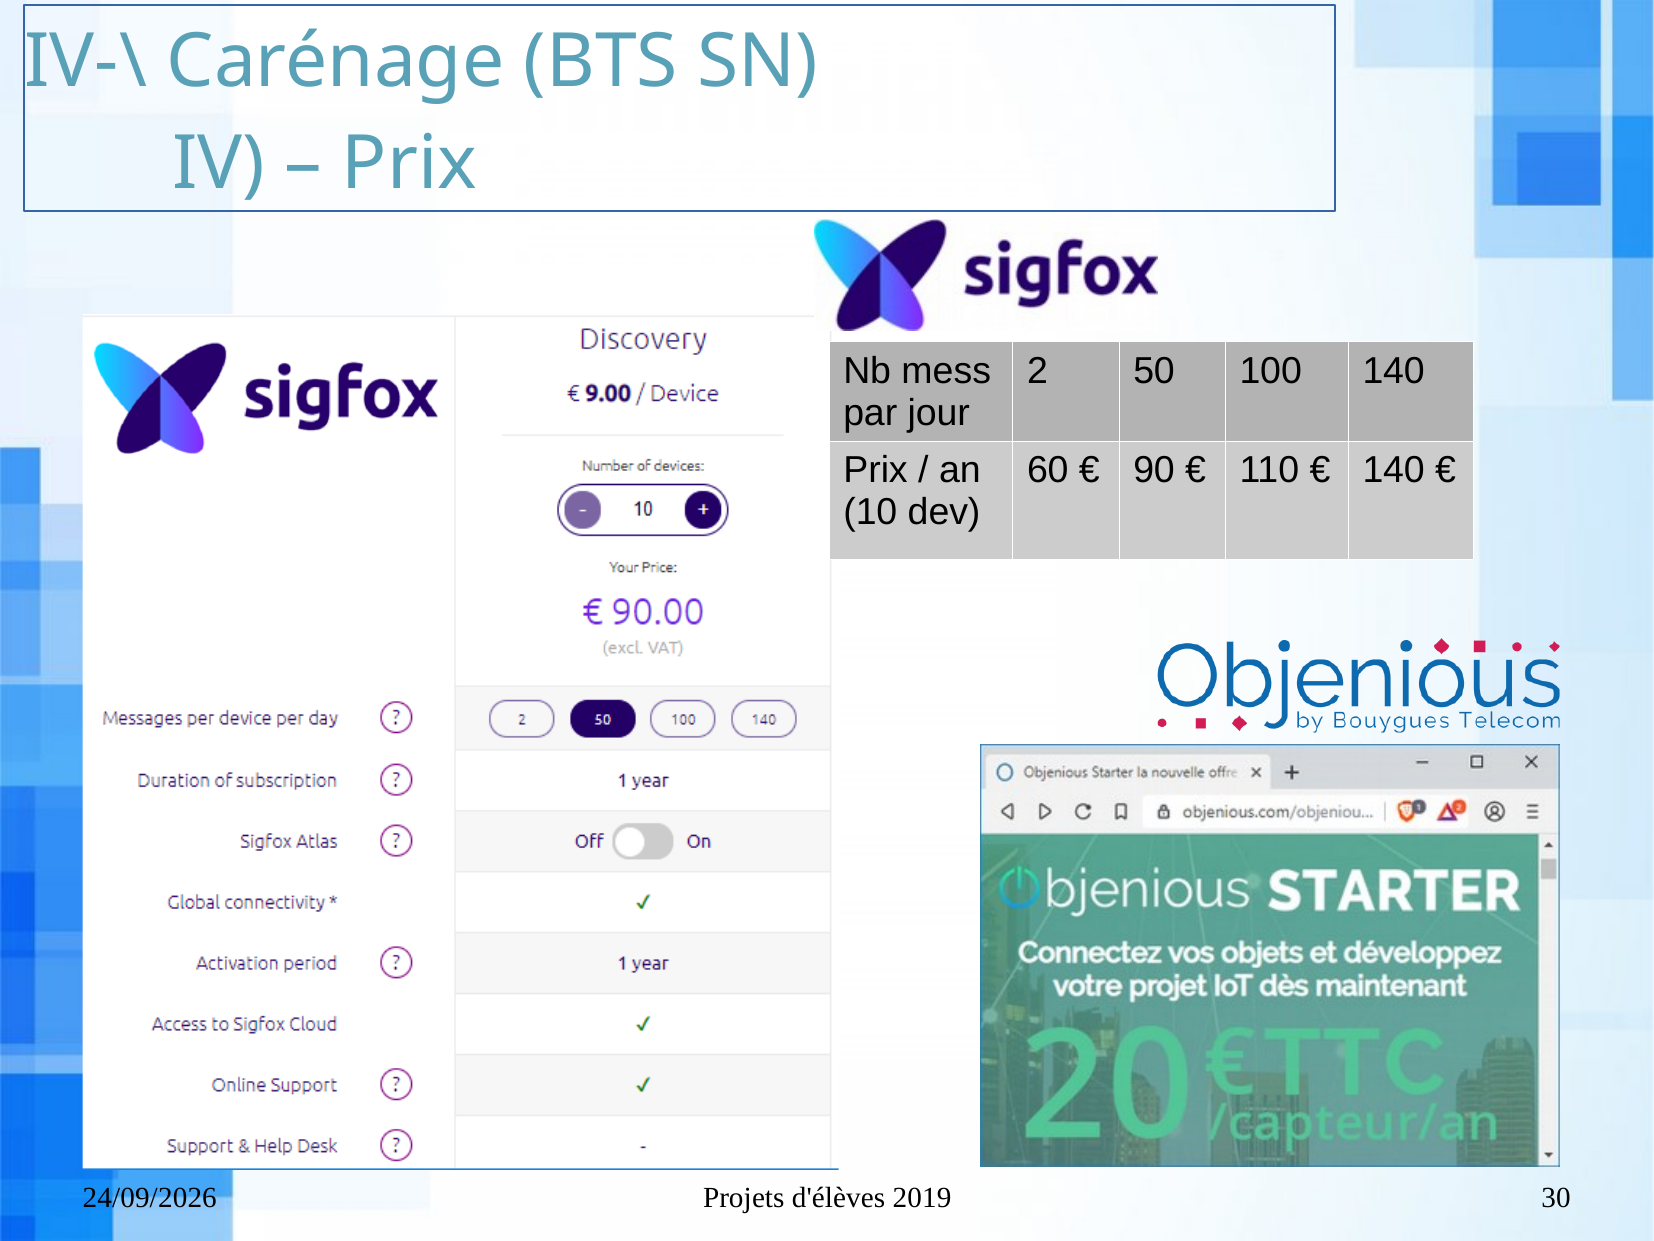

# IV-\ Carénage (BTS SN) IV) – Prix
| Nb mess par jour | 2 | 50 | 100 | 140 |
| --- | --- | --- | --- | --- |
| Prix / an (10 dev) | 60 € | 90 € | 110 € | 140 € |
Projets d'élèves 2019
30